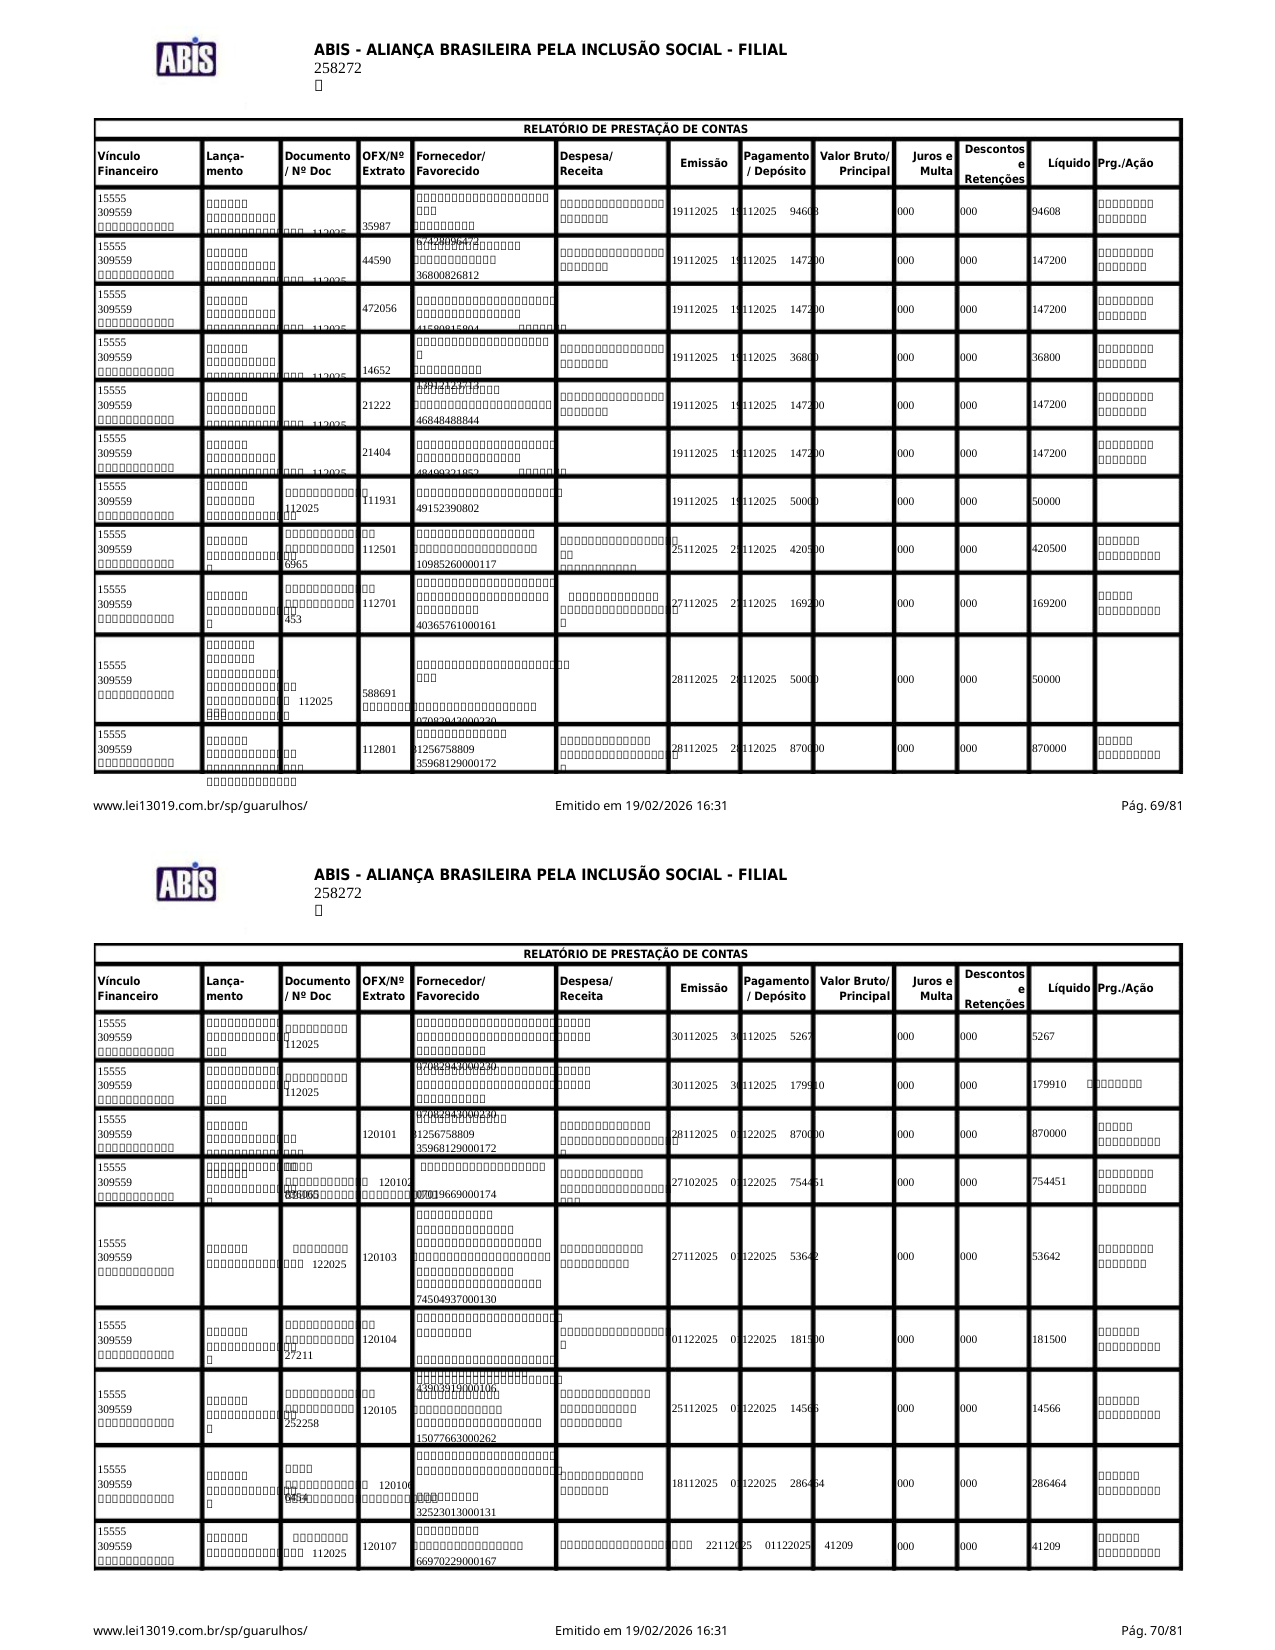

ABIS - ALIANÇA BRASILEIRA PELA INCLUSÃO SOCIAL - FILIAL


RELATÓRIO DE PRESTAÇÃO DE CONTAS
Descontos
e
Retenções
Vínculo
Financeiro
Lança-
mento
Documento
/ Nº Doc
OFX/Nº
Extrato
Fornecedor/
Favorecido
Despesa/
Receita
Pagamento
/ Depósito
Valor Bruto/
Principal
Juros e
Multa
Emissão
Líquido Prg./Ação




 

 
 




  
  
  
  
  
  
  
  














 

 
 

















 
 
 
 







 

 
 








 

 
 










 
 
 
 





















 









 











  








 
 





 

  
  










 

 
 





www.lei13019.com.br/sp/guarulhos/
Emitido em 19/02/2026 16:31
Pág. 69/81
ABIS - ALIANÇA BRASILEIRA PELA INCLUSÃO SOCIAL - FILIAL


RELATÓRIO DE PRESTAÇÃO DE CONTAS
Descontos
e
Retenções
Vínculo
Financeiro
Lança-
mento
Documento
/ Nº Doc
OFX/Nº
Extrato
Fornecedor/
Favorecido
Despesa/
Receita
Pagamento
/ Depósito
Valor Bruto/
Principal
Juros e
Multa
Emissão
Líquido Prg./Ação







 



  
  
  
  
















 



 






 

 
 






 
  















 

 
 




  
















 




  
  








 

















  










  













 

 
 


   
www.lei13019.com.br/sp/guarulhos/
Emitido em 19/02/2026 16:31
Pág. 70/81